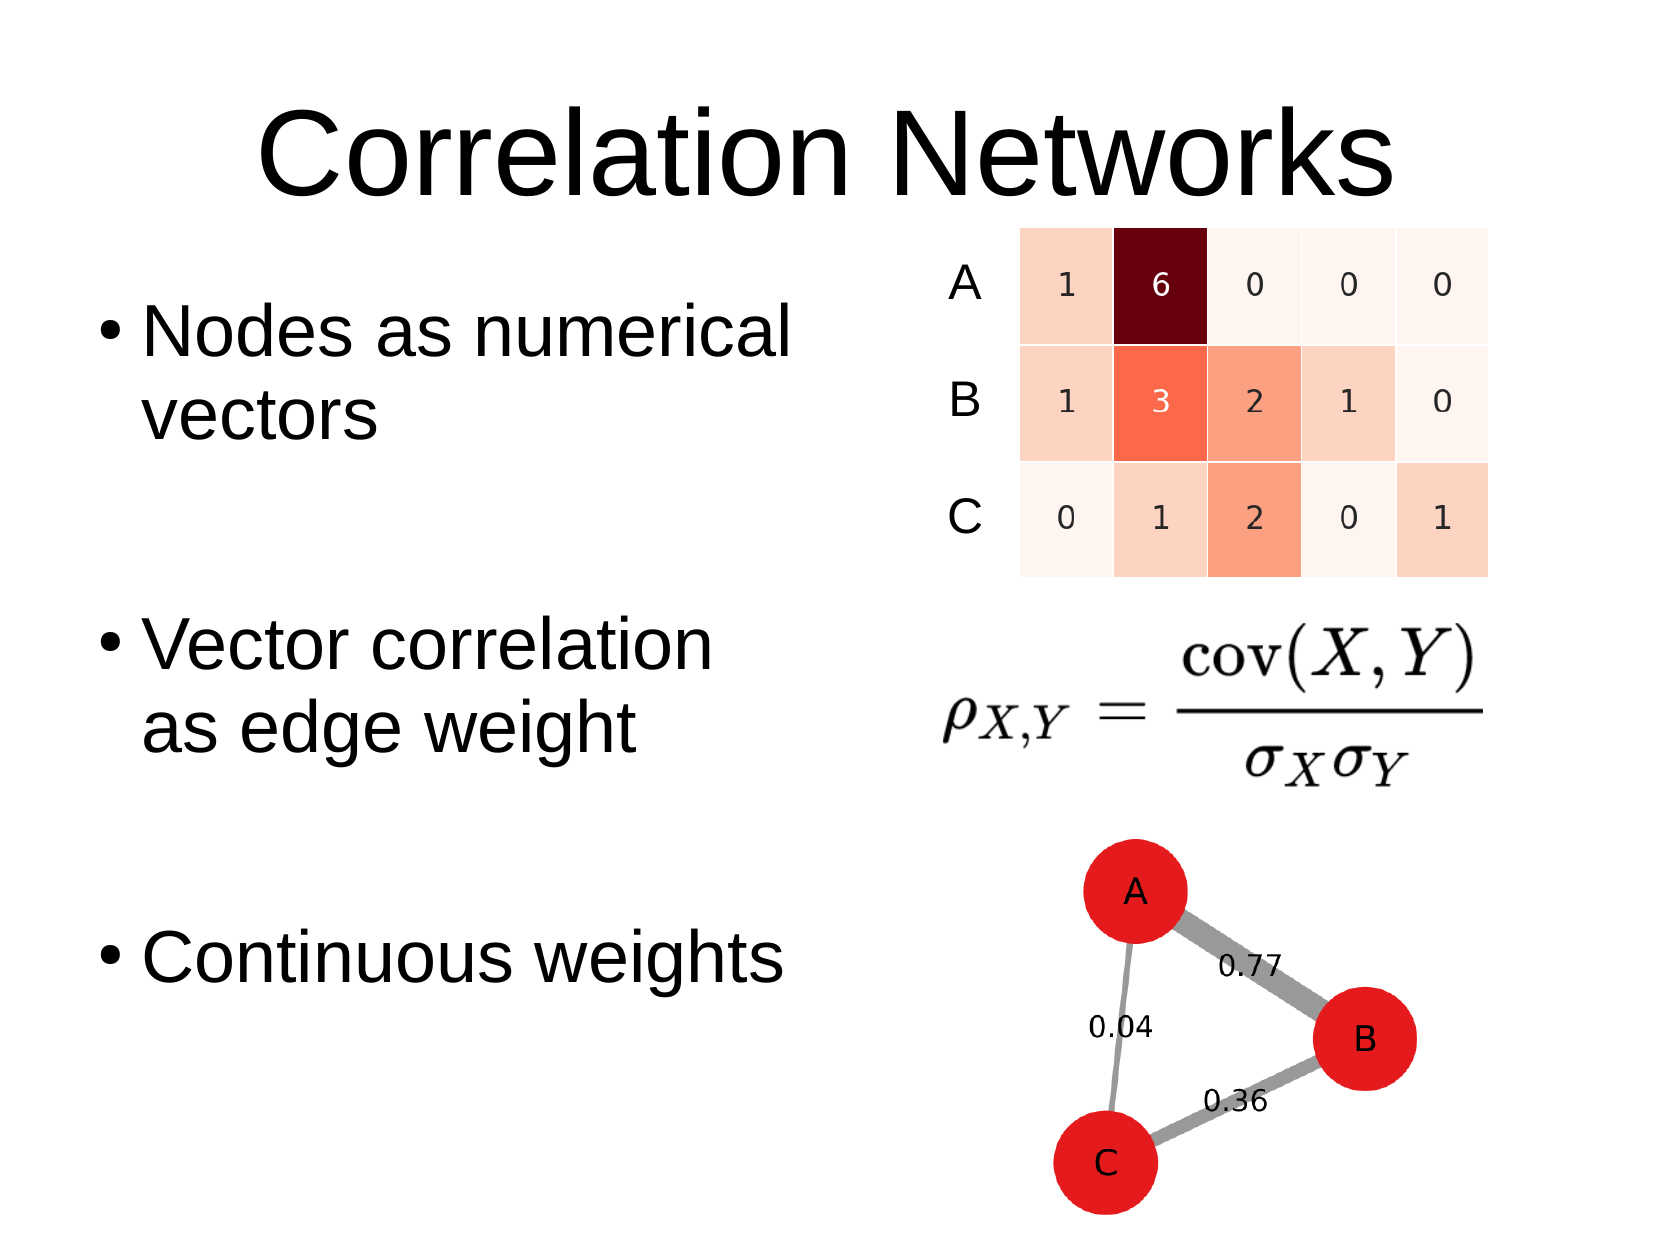

# Correlation Networks
Nodes as numerical vectors
Vector correlation as edge weight
Continuous weights